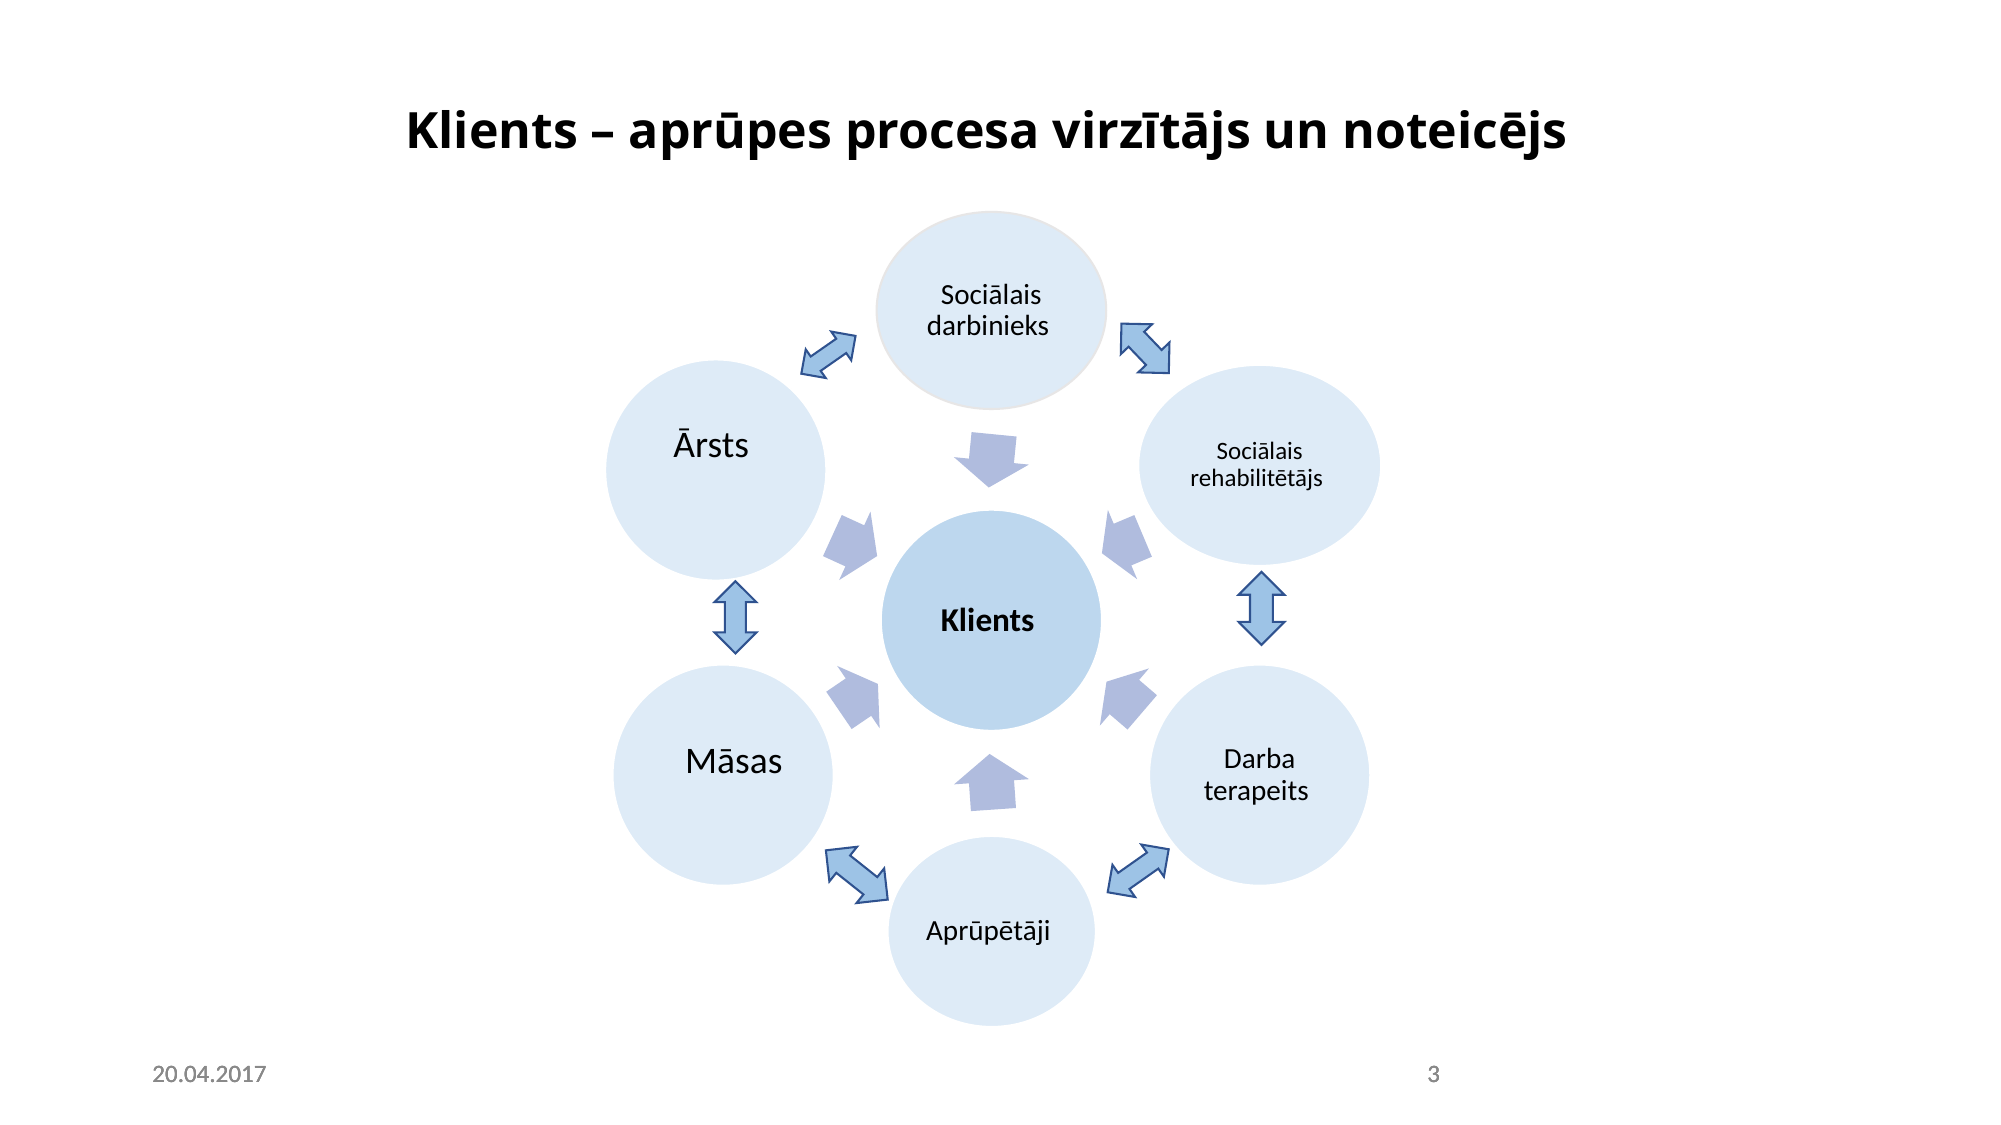

# Klients – aprūpes procesa virzītājs un noteicējs
Sociālais darbinieks
Sociālais rehabilitētājs
Klients
Darba terapeits
Aprūpētāji
Ārsts
Māsas
20.04.2017
20.04.2017
20.04.2017
3
3
3